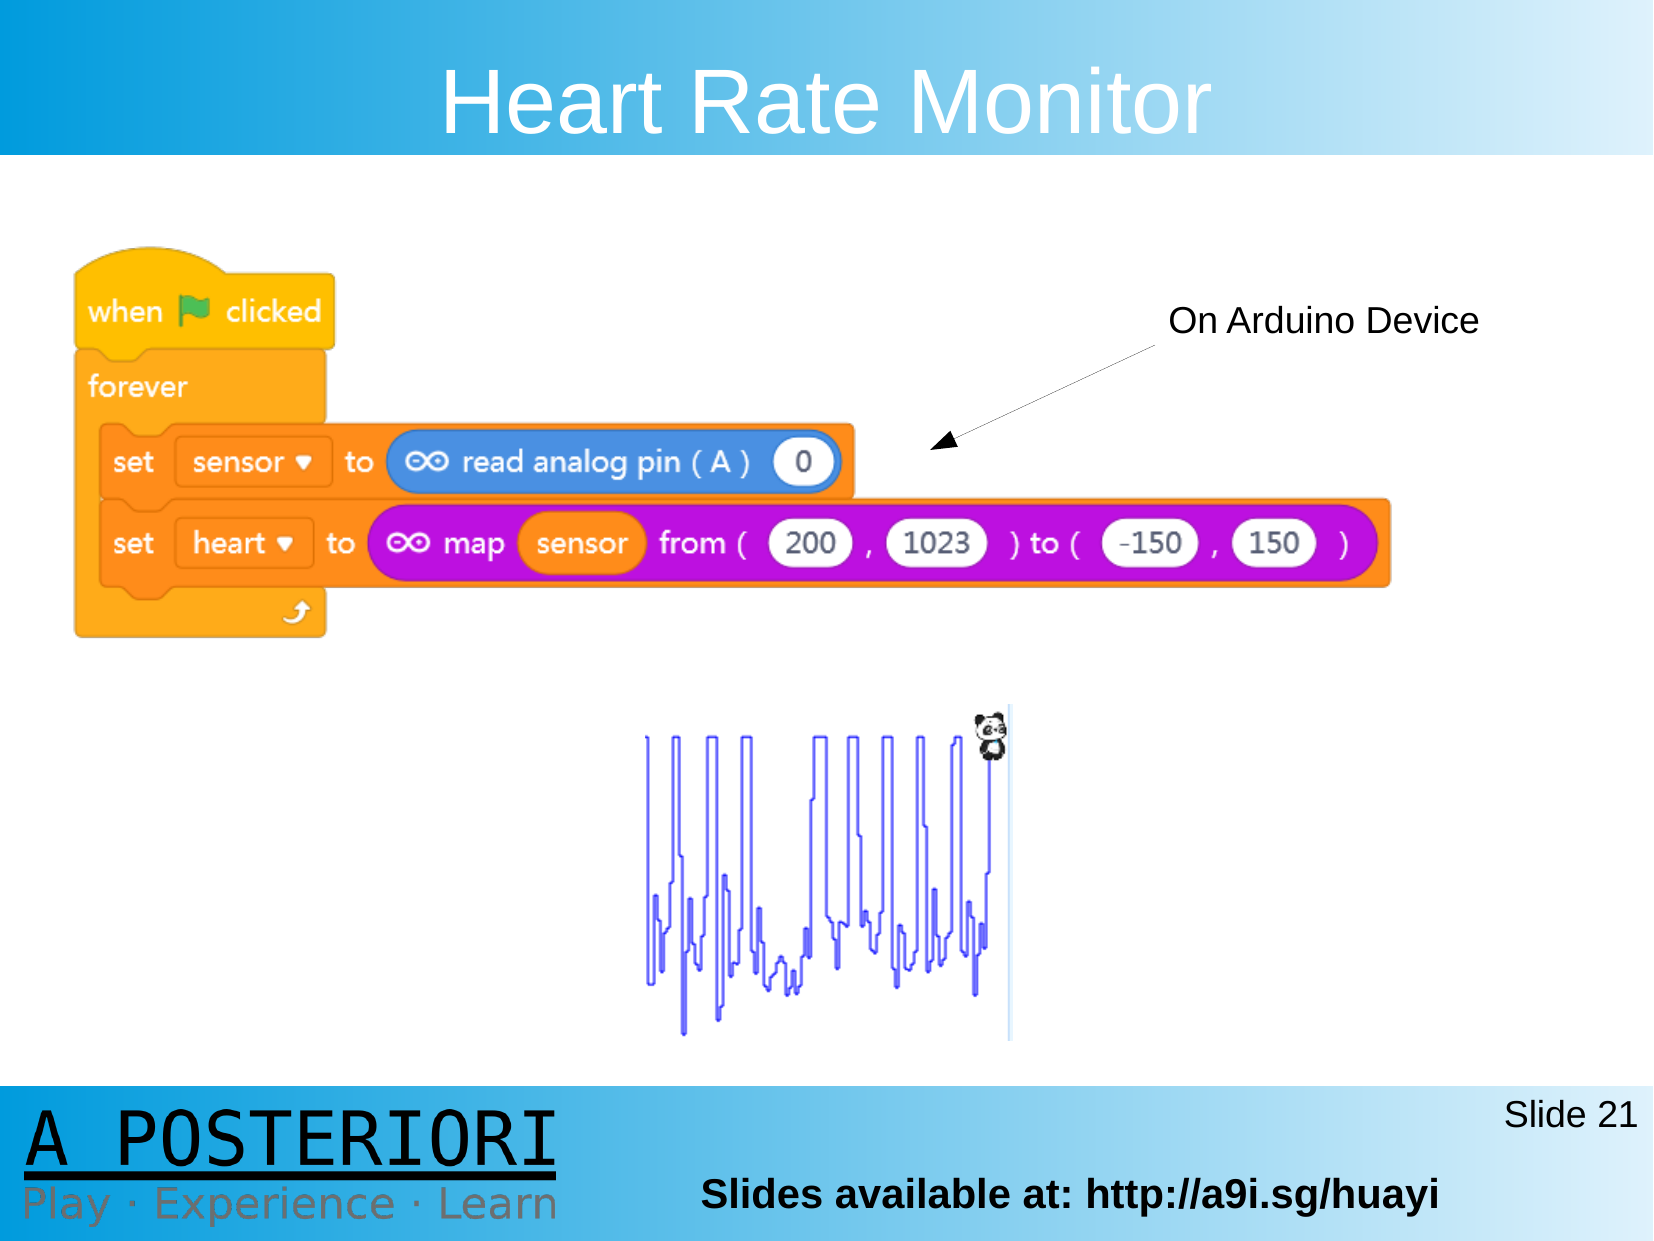

# Heart Rate Monitor
On Arduino Device